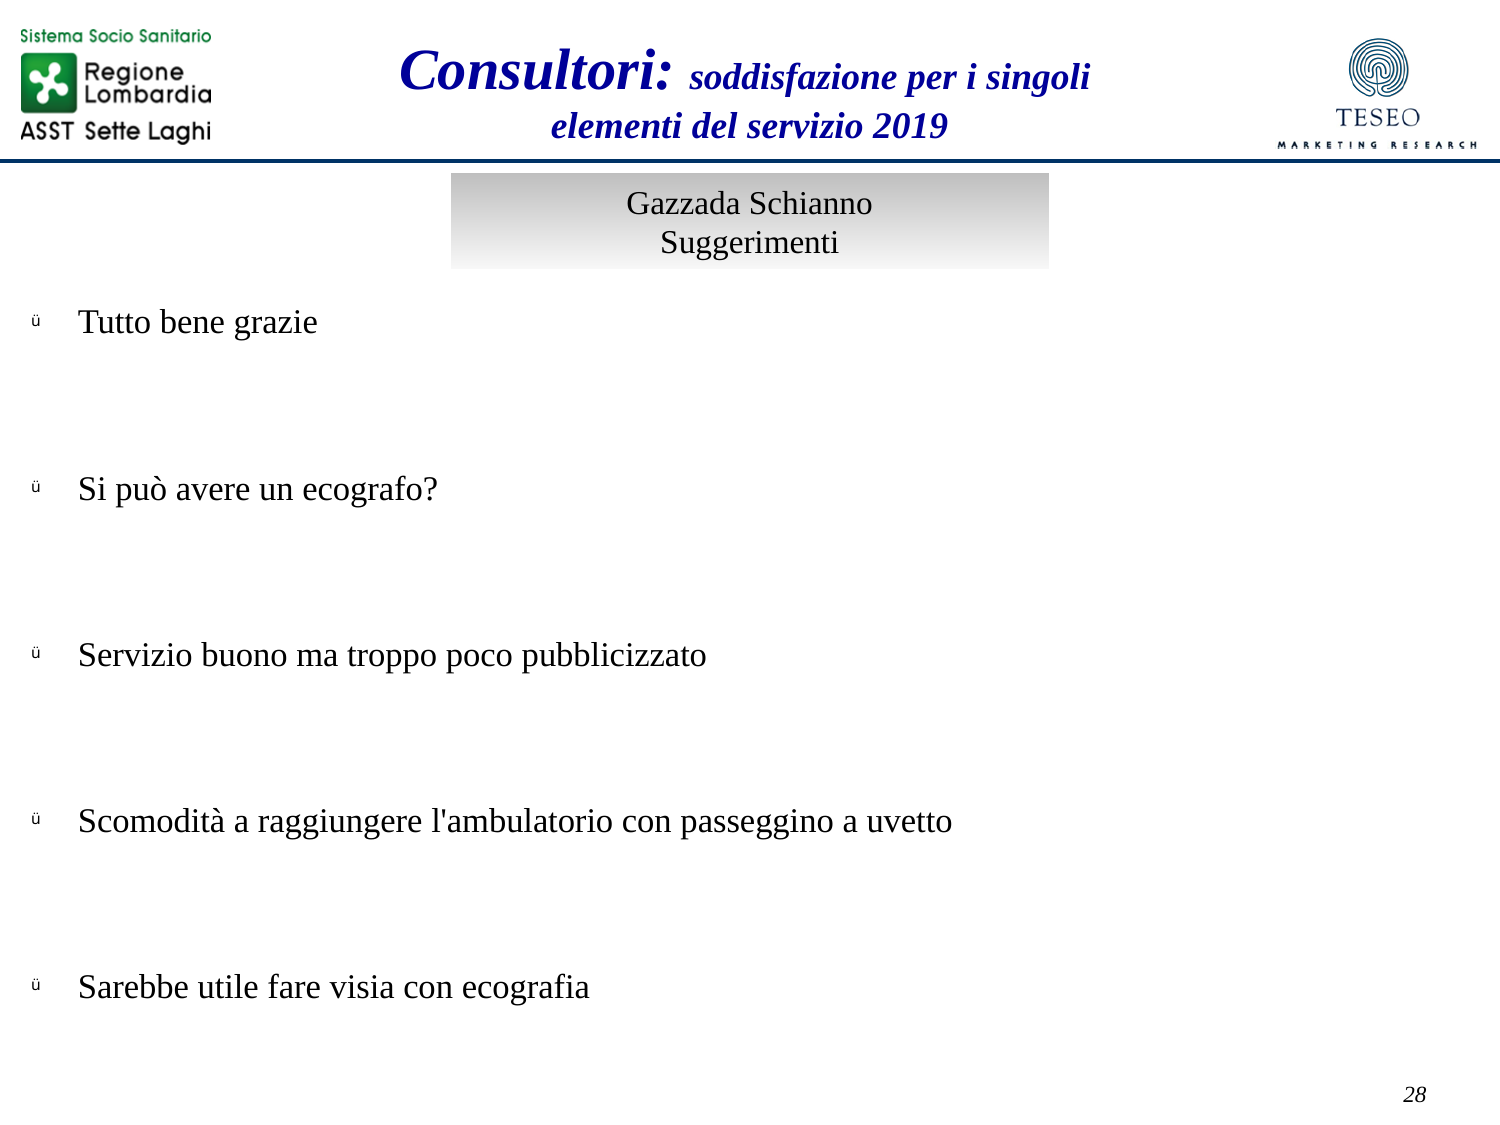

Consultori: soddisfazione per i singoli
elementi del servizio 2019
Gazzada Schianno
Suggerimenti
Tutto bene grazie
Si può avere un ecografo?
Servizio buono ma troppo poco pubblicizzato
Scomodità a raggiungere l'ambulatorio con passeggino a uvetto
Sarebbe utile fare visia con ecografia
Sarebbe utile avere un ecografo
Sarebbe meglio fare la visita e l'ecografia
Risponde sempre la segreteria, contatto difficoltoso. Più orari per prendere appuntamento
Rampa er passeggini o ascensore
Pulire ingresso!!
Propongo ecografo
Più pulizia fuori più un ecografo per visita ginecologica
Perchè non c'è un ecografo??
Non risponde mai nessuno al telefono!!
Non è possibile che manchi un ecografo. personale molto competente, soprattutto l'ostetrica è molto brava!!!
Mi piacerebbe l'ecografia perchè in ospedale i tempi sono lunghi!!!
Mi piace la struttura ma necessità di più strumenti